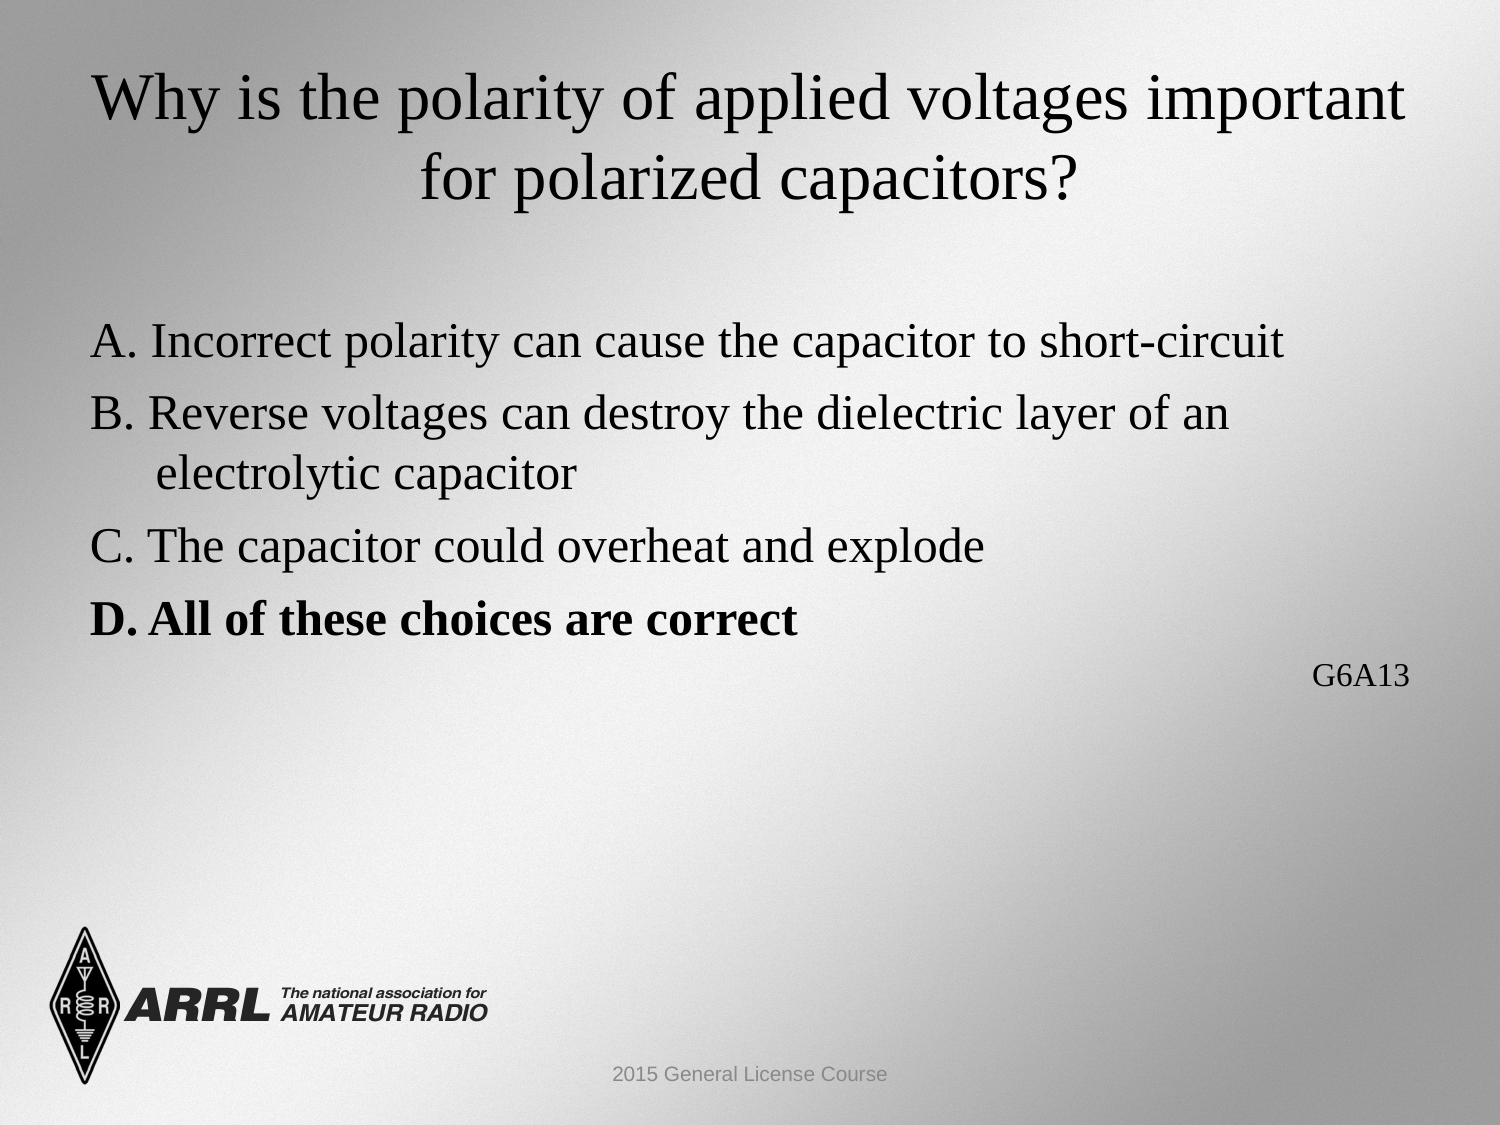

# Why is the polarity of applied voltages important for polarized capacitors?
A. Incorrect polarity can cause the capacitor to short-circuit
B. Reverse voltages can destroy the dielectric layer of an electrolytic capacitor
C. The capacitor could overheat and explode
D. All of these choices are correct
 G6A13
2015 General License Course